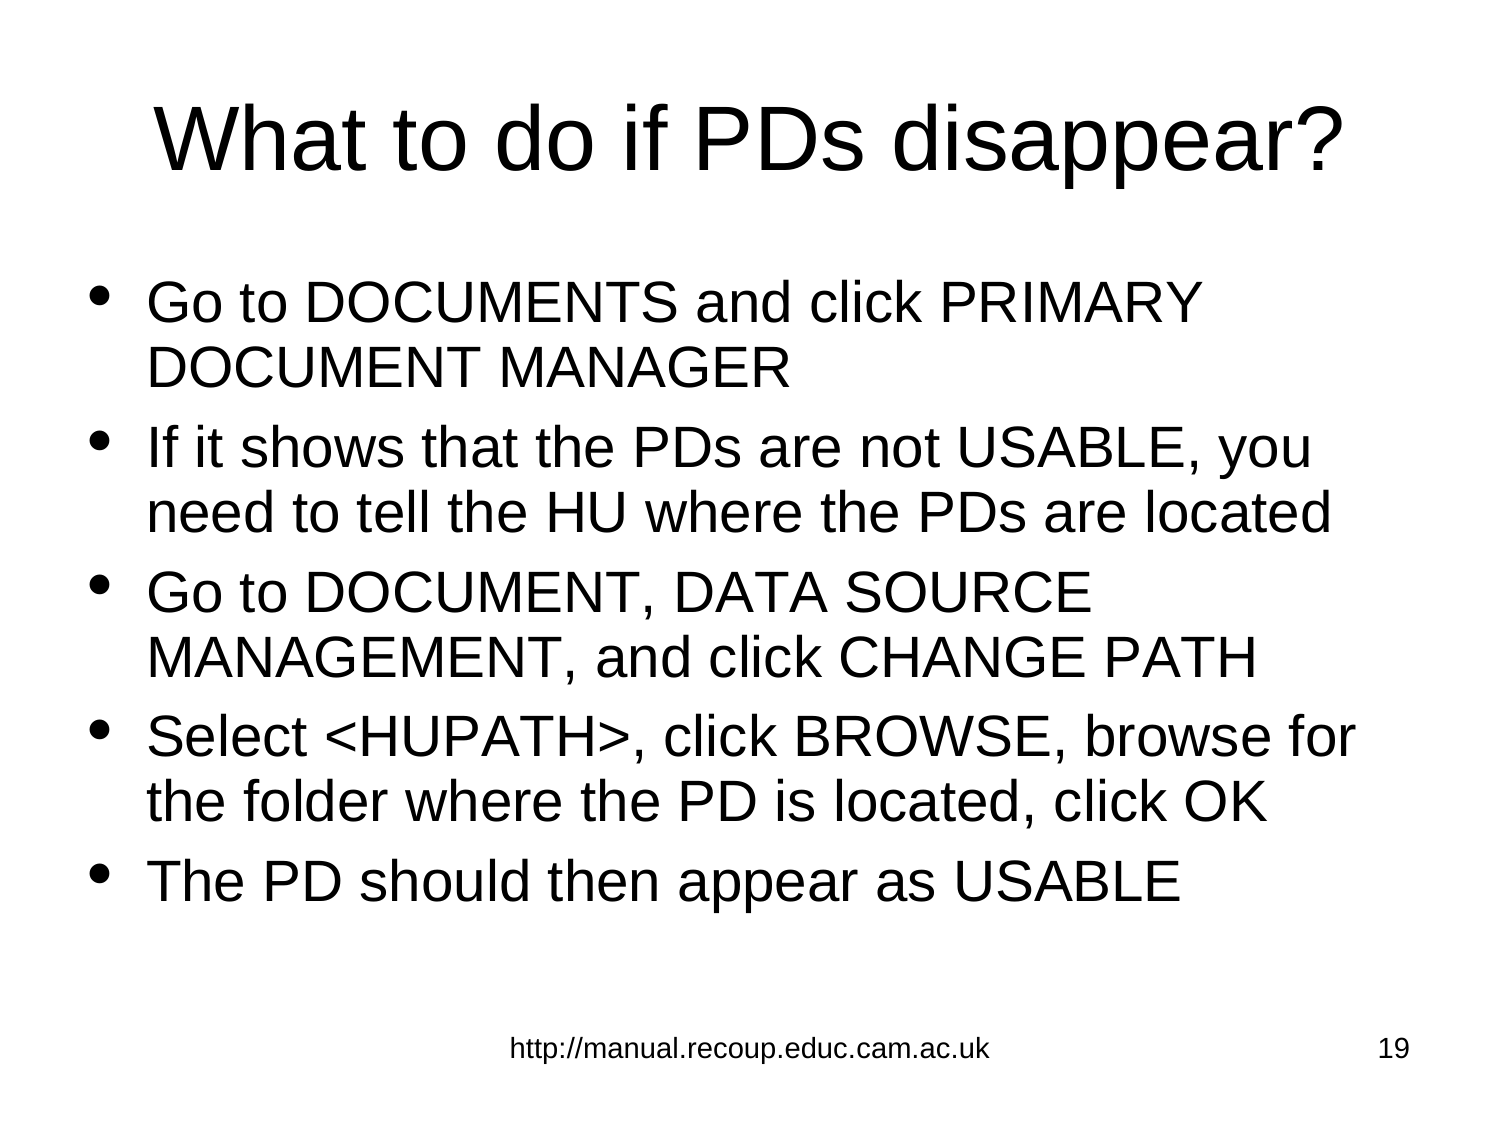

# What to do if PDs disappear?
Go to DOCUMENTS and click PRIMARY DOCUMENT MANAGER
If it shows that the PDs are not USABLE, you need to tell the HU where the PDs are located
Go to DOCUMENT, DATA SOURCE MANAGEMENT, and click CHANGE PATH
Select <HUPATH>, click BROWSE, browse for the folder where the PD is located, click OK
The PD should then appear as USABLE
http://manual.recoup.educ.cam.ac.uk
19